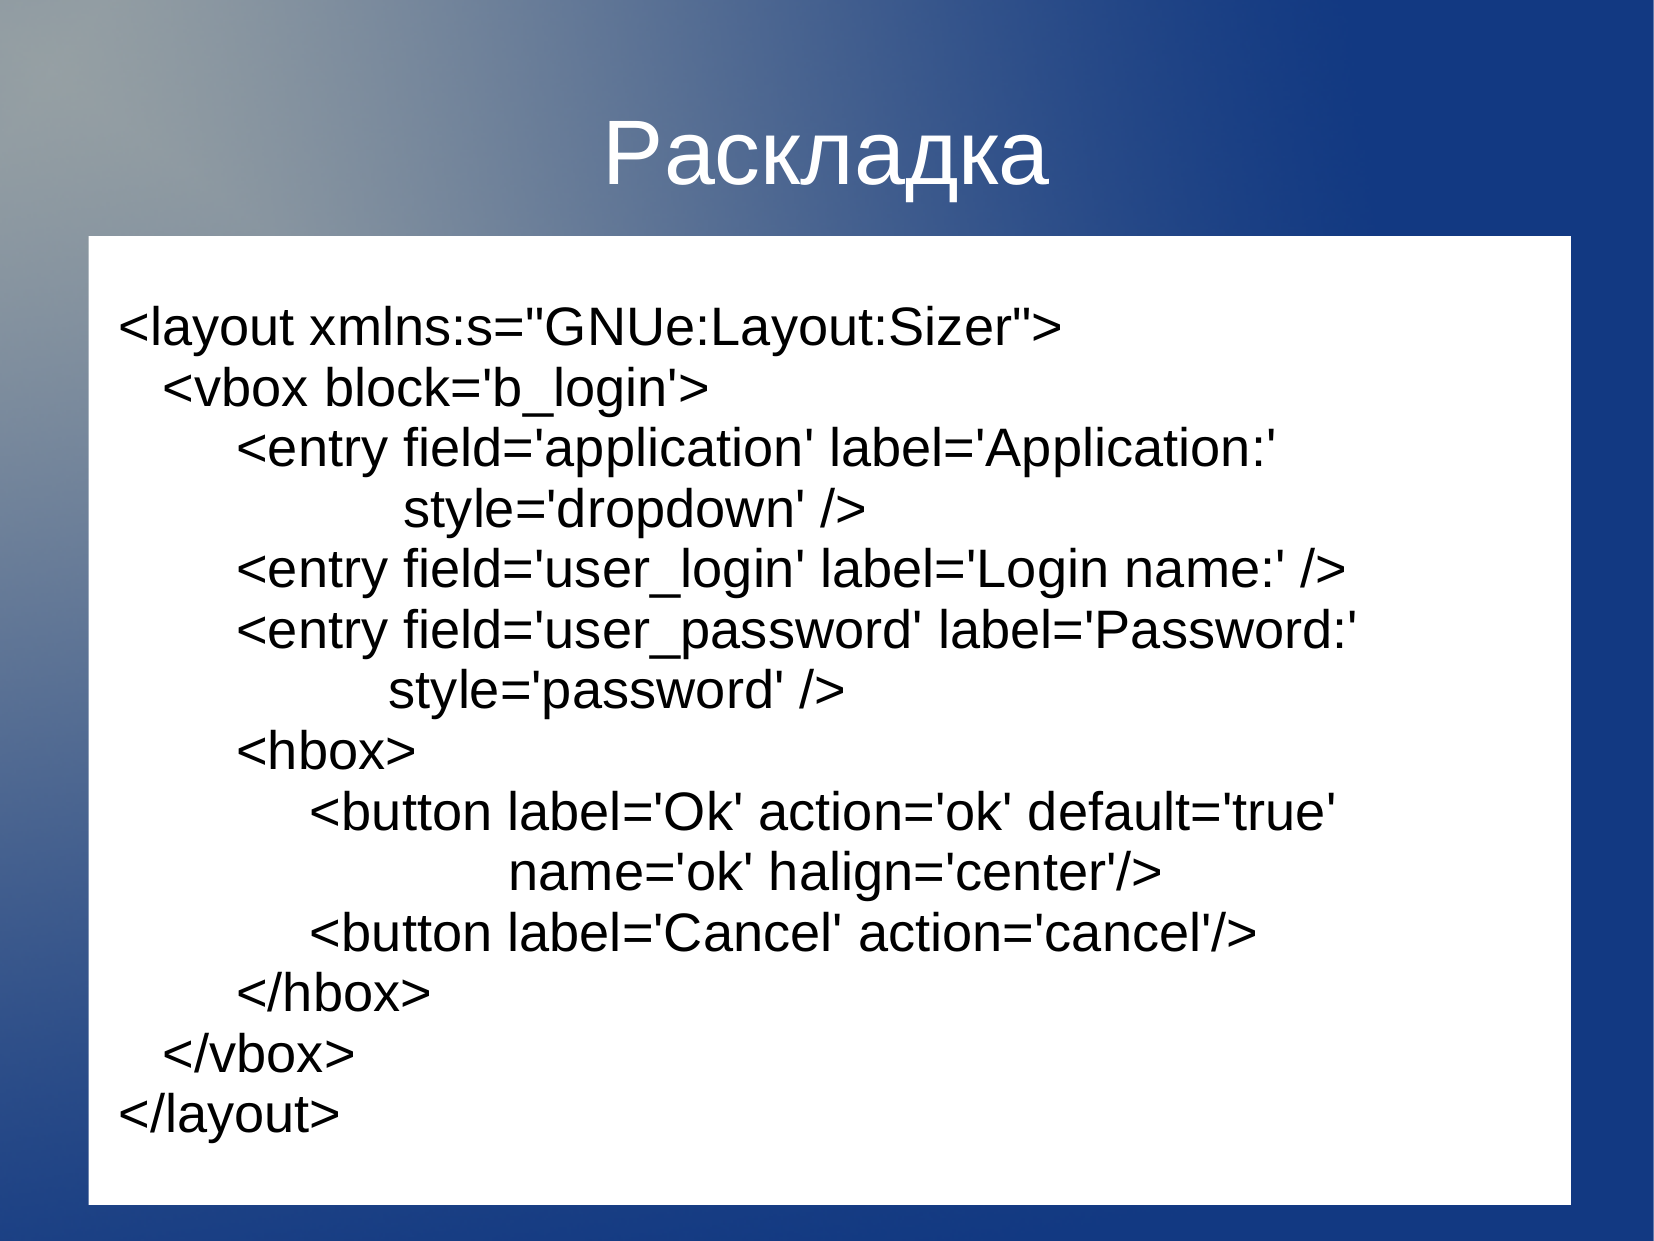

# Раскладка
 <layout xmlns:s="GNUe:Layout:Sizer">
	<vbox block='b_login'>
		<entry field='application' label='Application:'
 style='dropdown' />
		<entry field='user_login' label='Login name:' />
		<entry field='user_password' label='Password:'
 style='password' />
		<hbox>
			<button label='Ok' action='ok' default='true'
 name='ok' halign='center'/>
			<button label='Cancel' action='cancel'/>
		</hbox>
	</vbox>
 </layout>